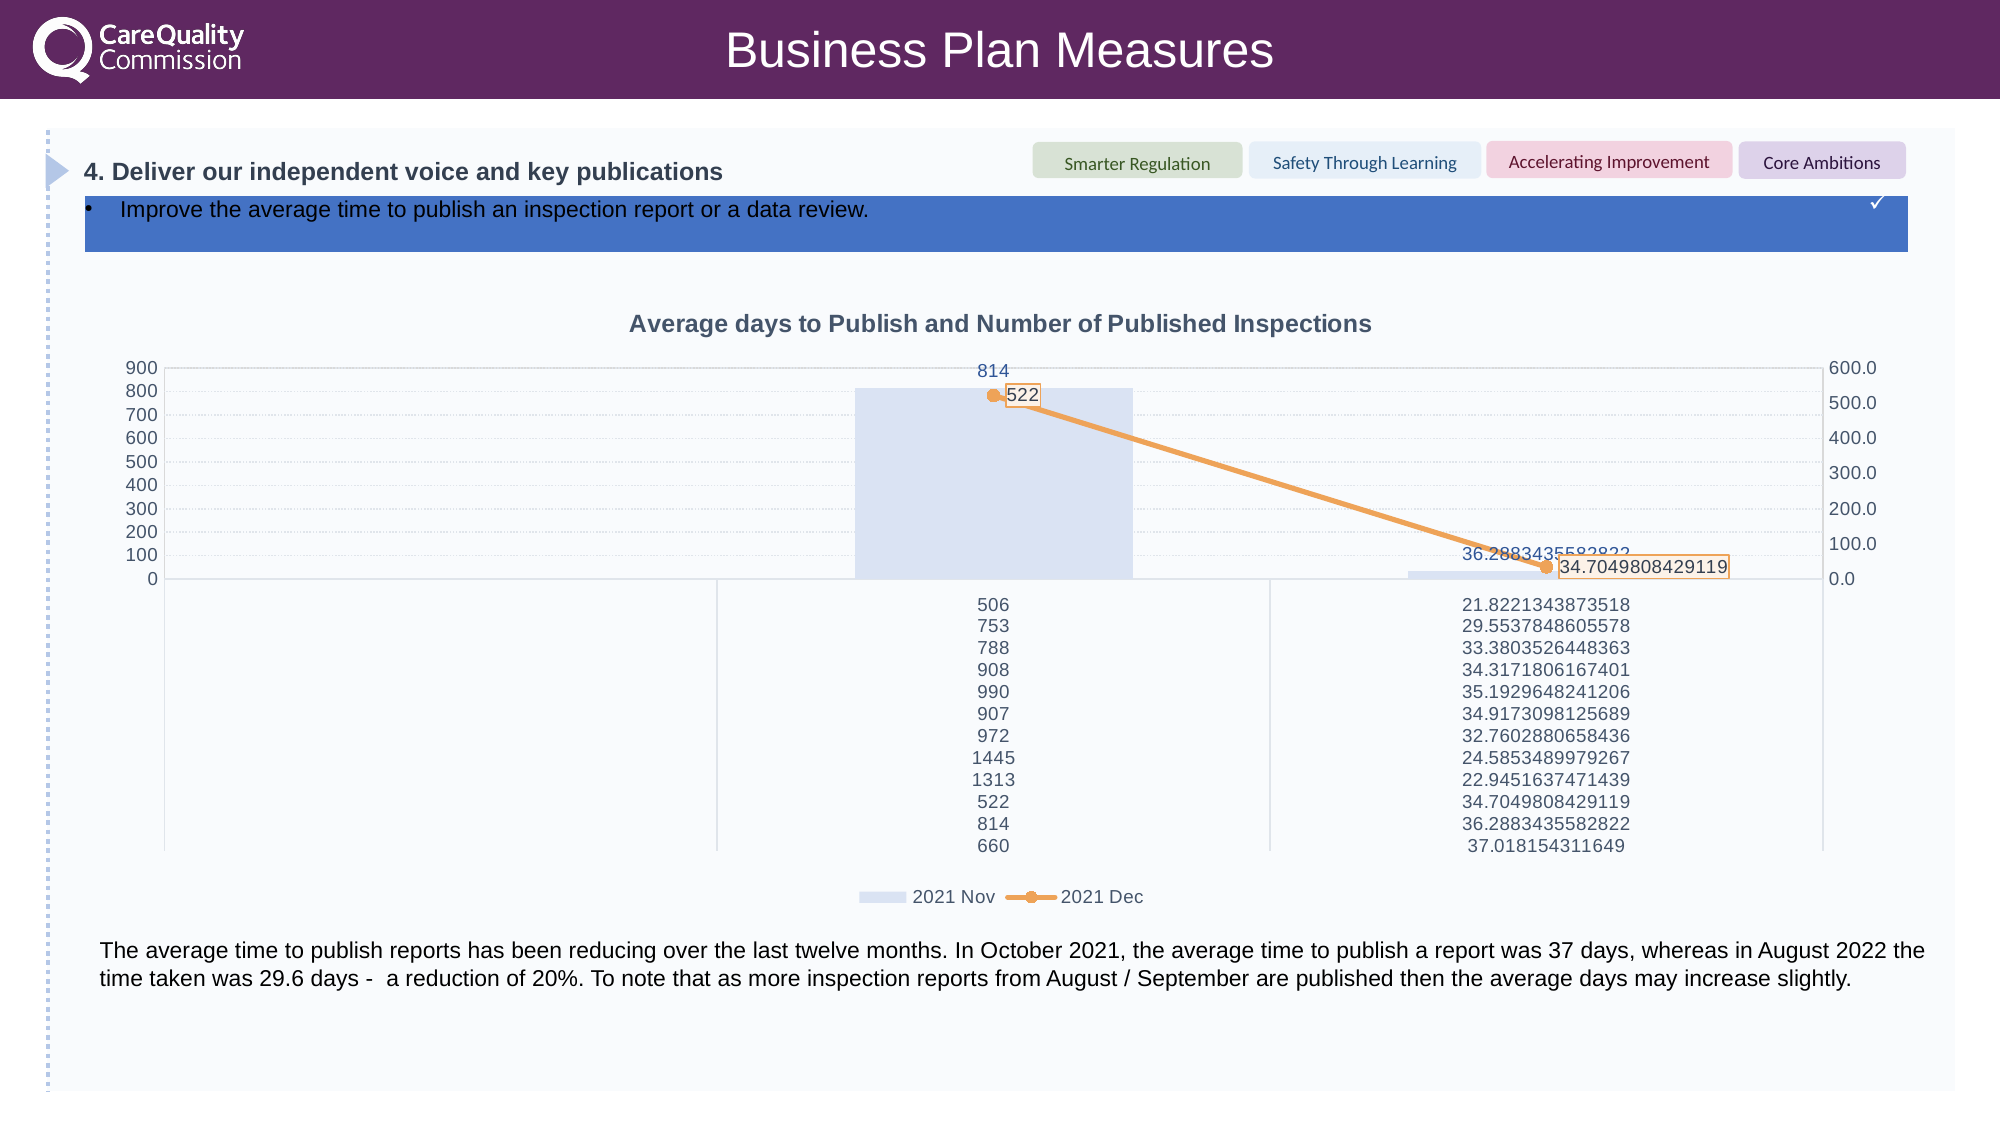

Business Plan Measures
Accelerating Improvement
Safety Through Learning
Core Ambitions
Smarter Regulation
4. Deliver our independent voice and key publications
| Improve the average time to publish an inspection report or a data review. |  |
| --- | --- |
### Chart: Average days to Publish and Number of Published Inspections
| Category | Published | Average of days to publish |
|---|---|---|
| 37.018154311649 | 660.0 | 37.018154311649 |
| 36.2883435582822 | 814.0 | 36.2883435582822 |
| 34.7049808429119 | 522.0 | 34.7049808429119 |
| 22.9451637471439 | 1313.0 | 22.9451637471439 |
| 24.5853489979267 | 1445.0 | 24.5853489979267 |
| 32.7602880658436 | 972.0 | 32.7602880658436 |
| 34.9173098125689 | 907.0 | 34.9173098125689 |
| 35.1929648241206 | 990.0 | 35.1929648241206 |
| 34.3171806167401 | 908.0 | 34.3171806167401 |
| 33.3803526448363 | 788.0 | 33.3803526448363 |
| 29.5537848605578 | 753.0 | 29.5537848605578 |
| 21.8221343873518 | 506.0 | 21.8221343873518 |The average time to publish reports has been reducing over the last twelve months. In October 2021, the average time to publish a report was 37 days, whereas in August 2022 the time taken was 29.6 days - a reduction of 20%. To note that as more inspection reports from August / September are published then the average days may increase slightly.